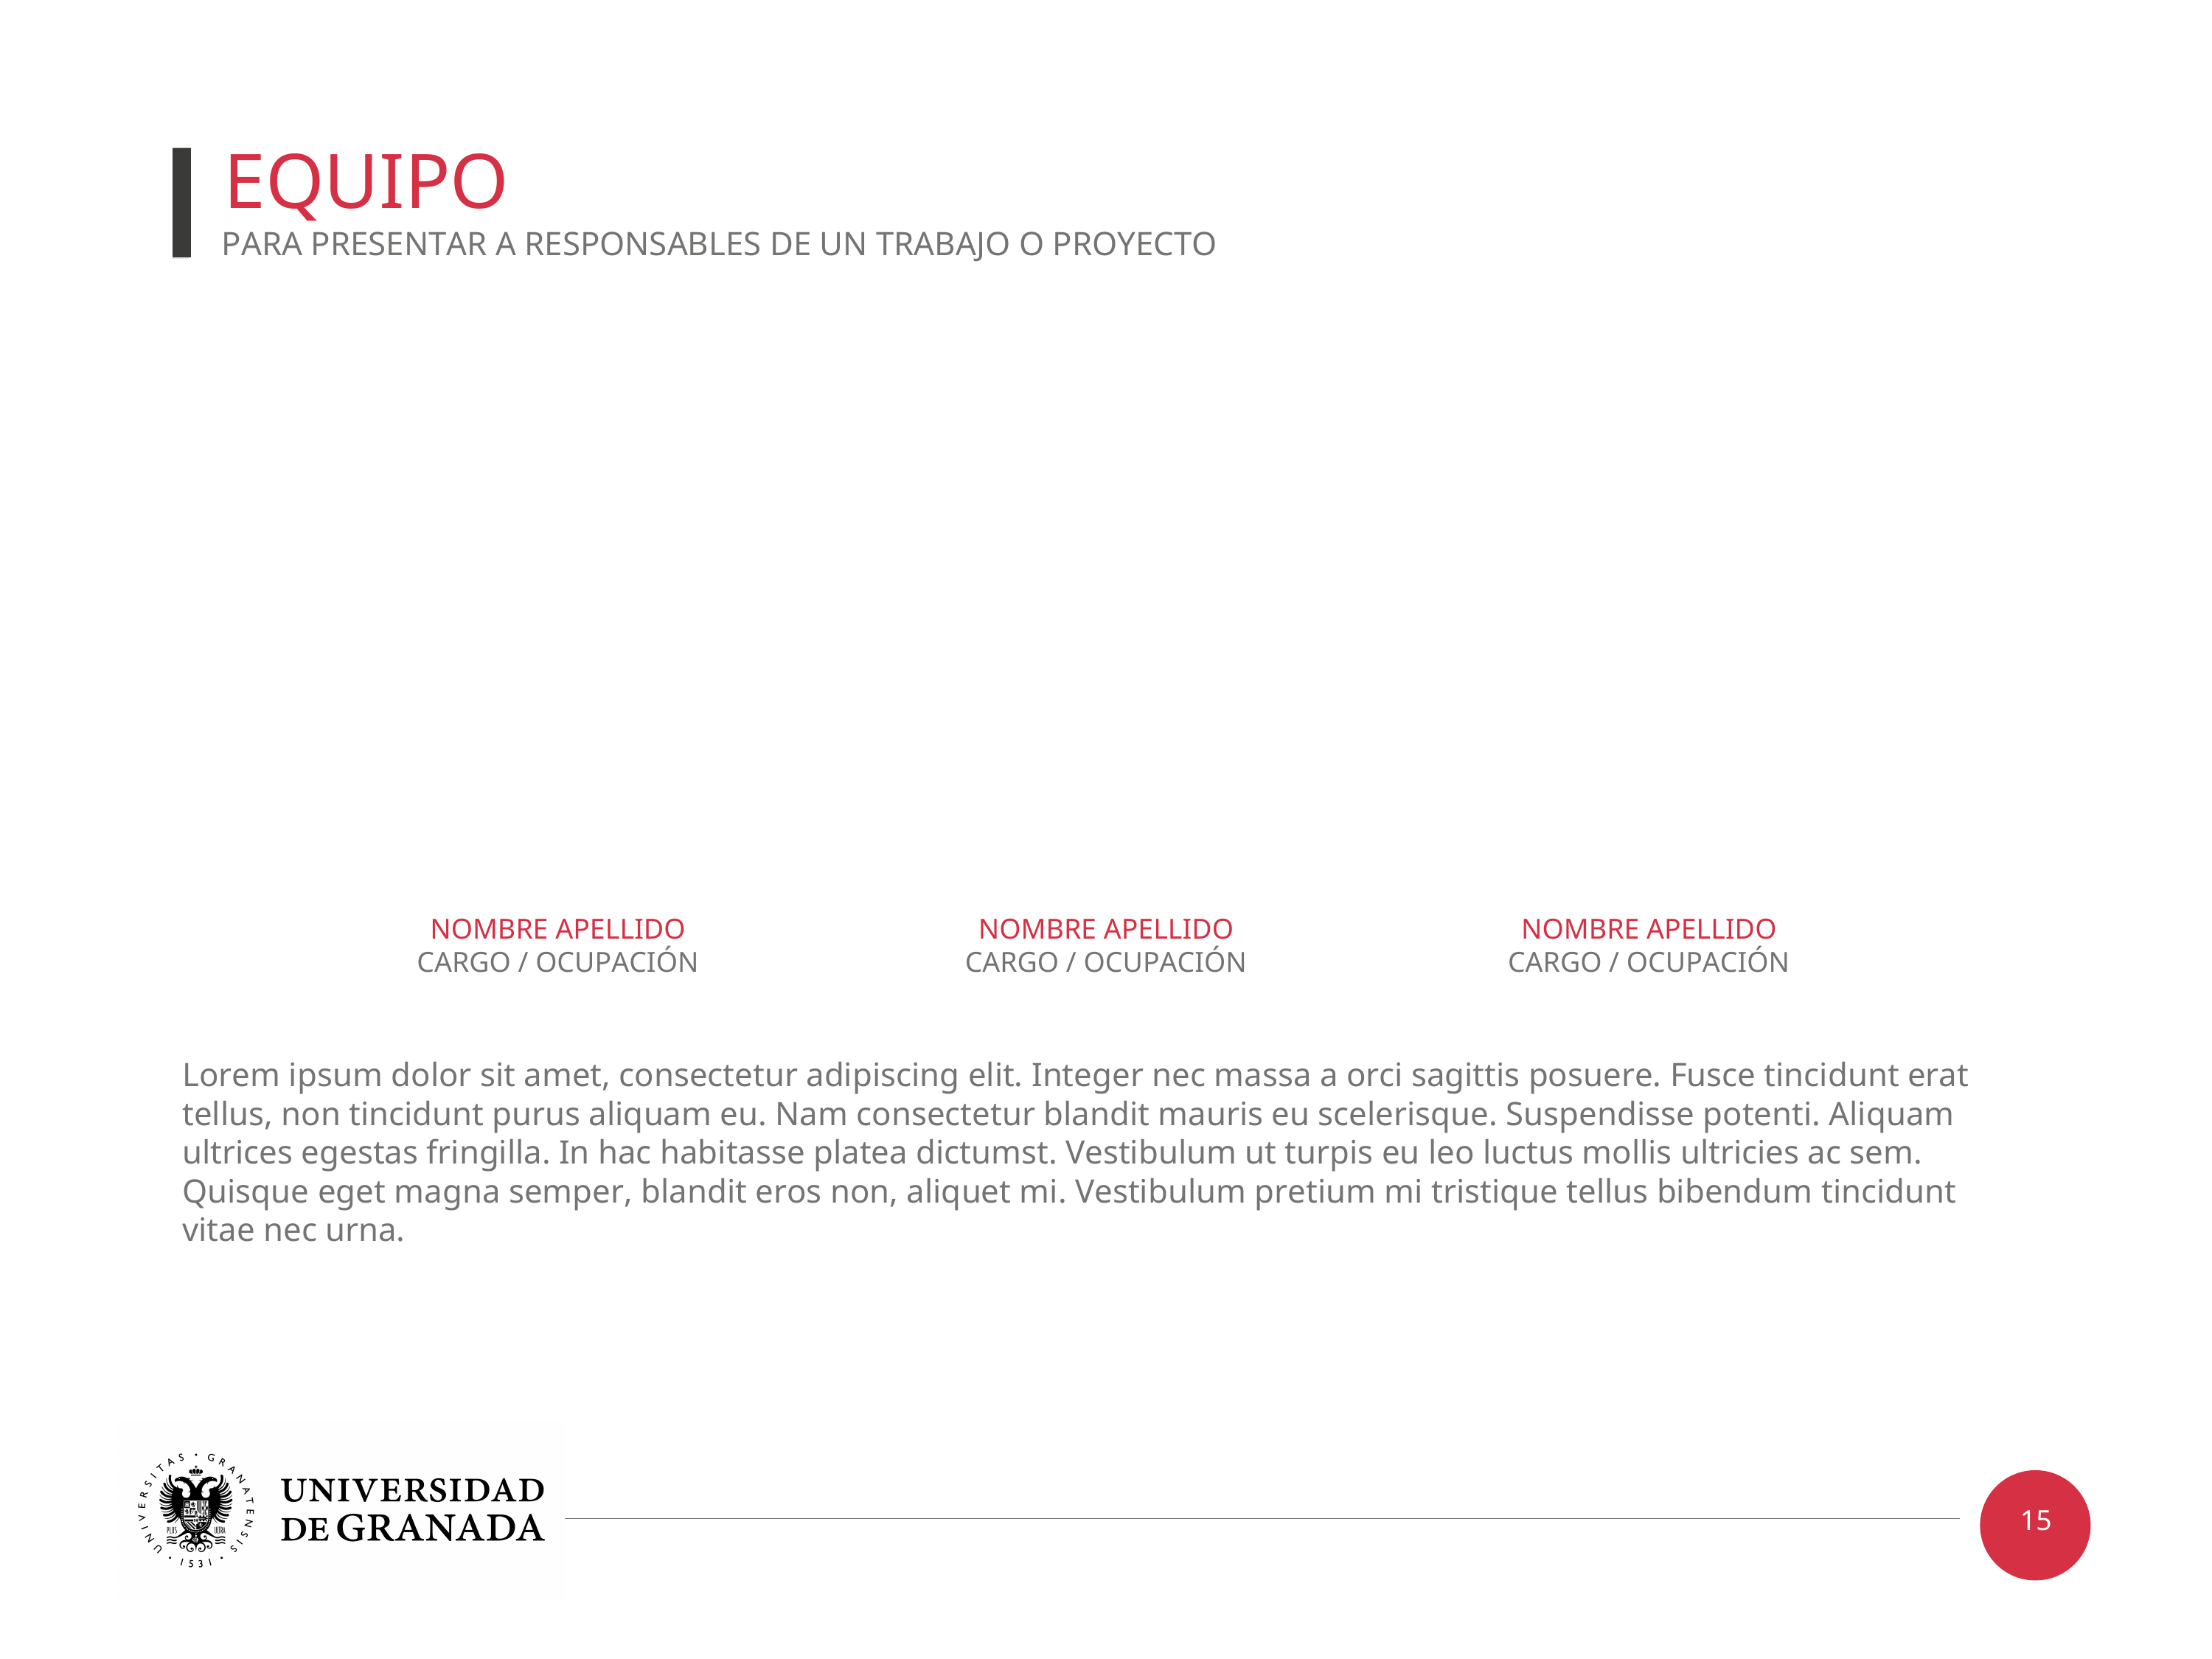

EQUIPO
PARA PRESENTAR A RESPONSABLES DE UN TRABAJO O PROYECTO
NOMBRE APELLIDO
CARGO / OCUPACIÓN
NOMBRE APELLIDO
CARGO / OCUPACIÓN
NOMBRE APELLIDO
CARGO / OCUPACIÓN
Lorem ipsum dolor sit amet, consectetur adipiscing elit. Integer nec massa a orci sagittis posuere. Fusce tincidunt erat tellus, non tincidunt purus aliquam eu. Nam consectetur blandit mauris eu scelerisque. Suspendisse potenti. Aliquam ultrices egestas fringilla. In hac habitasse platea dictumst. Vestibulum ut turpis eu leo luctus mollis ultricies ac sem. Quisque eget magna semper, blandit eros non, aliquet mi. Vestibulum pretium mi tristique tellus bibendum tincidunt vitae nec urna.